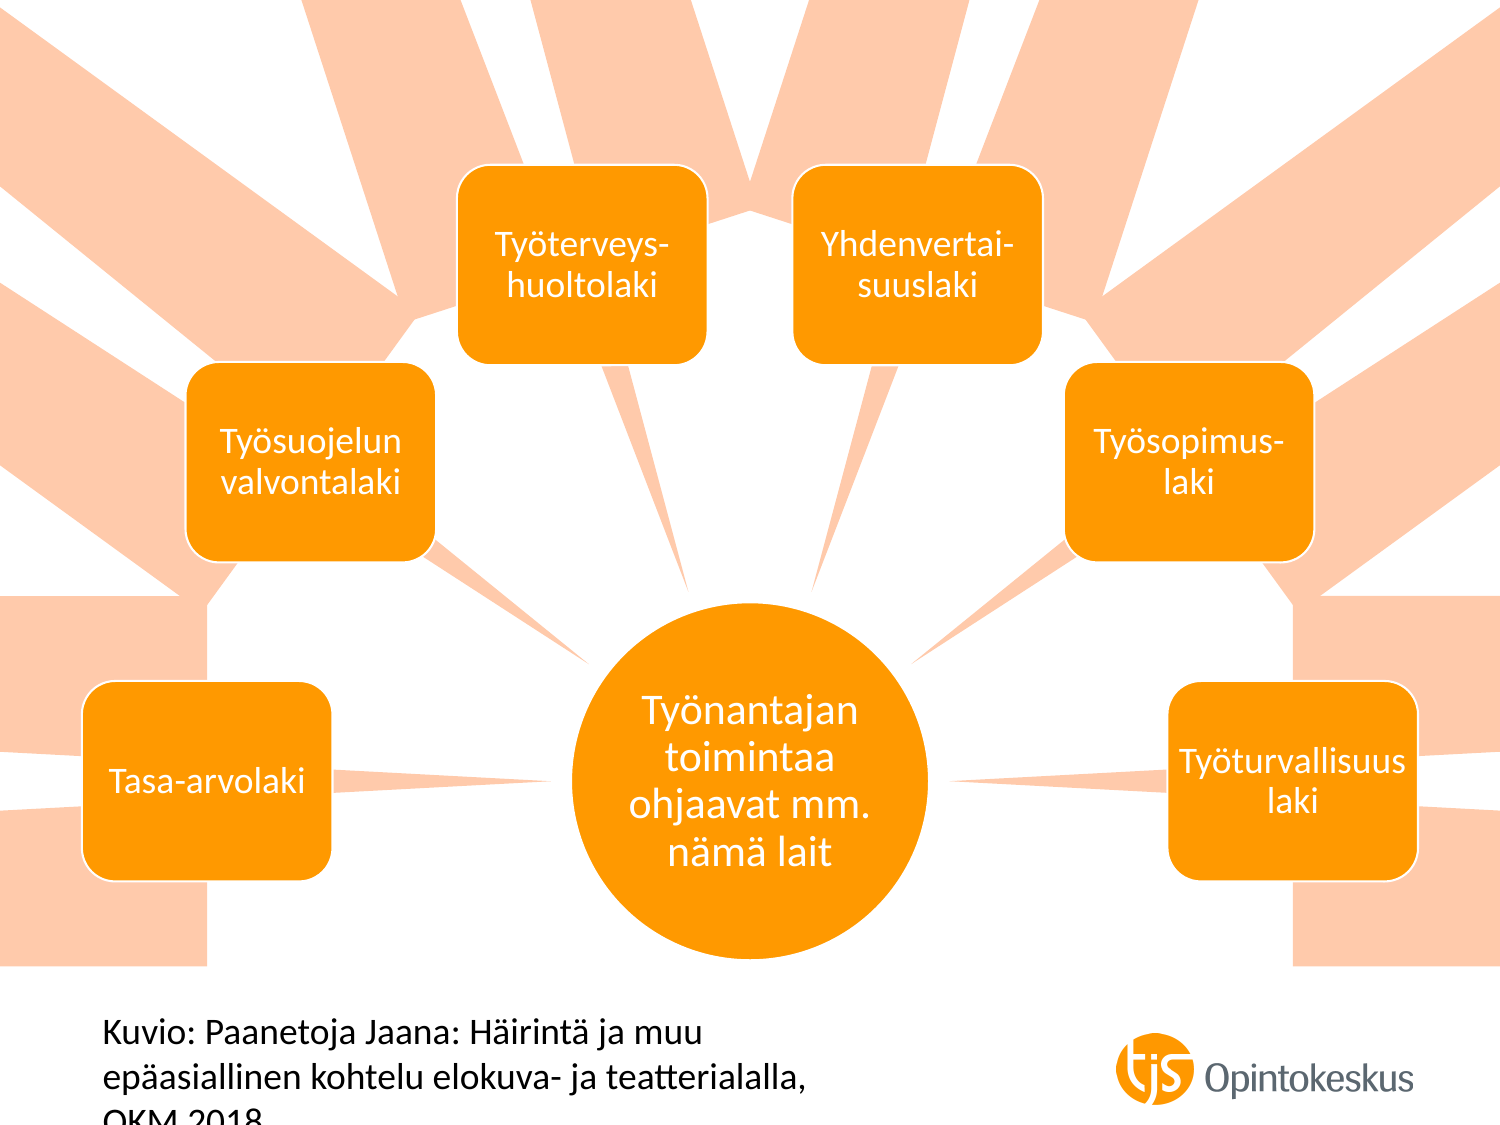

Työterveys-huoltolaki
Yhdenvertai-suuslaki
Työsuojelun valvontalaki
Työsopimus-laki
Työnantajan toimintaa ohjaavat mm. nämä lait
Tasa-arvolaki
Työturvallisuuslaki
Kuvio: Paanetoja Jaana: Häirintä ja muu epäasiallinen kohtelu elokuva- ja teatterialalla, OKM 2018